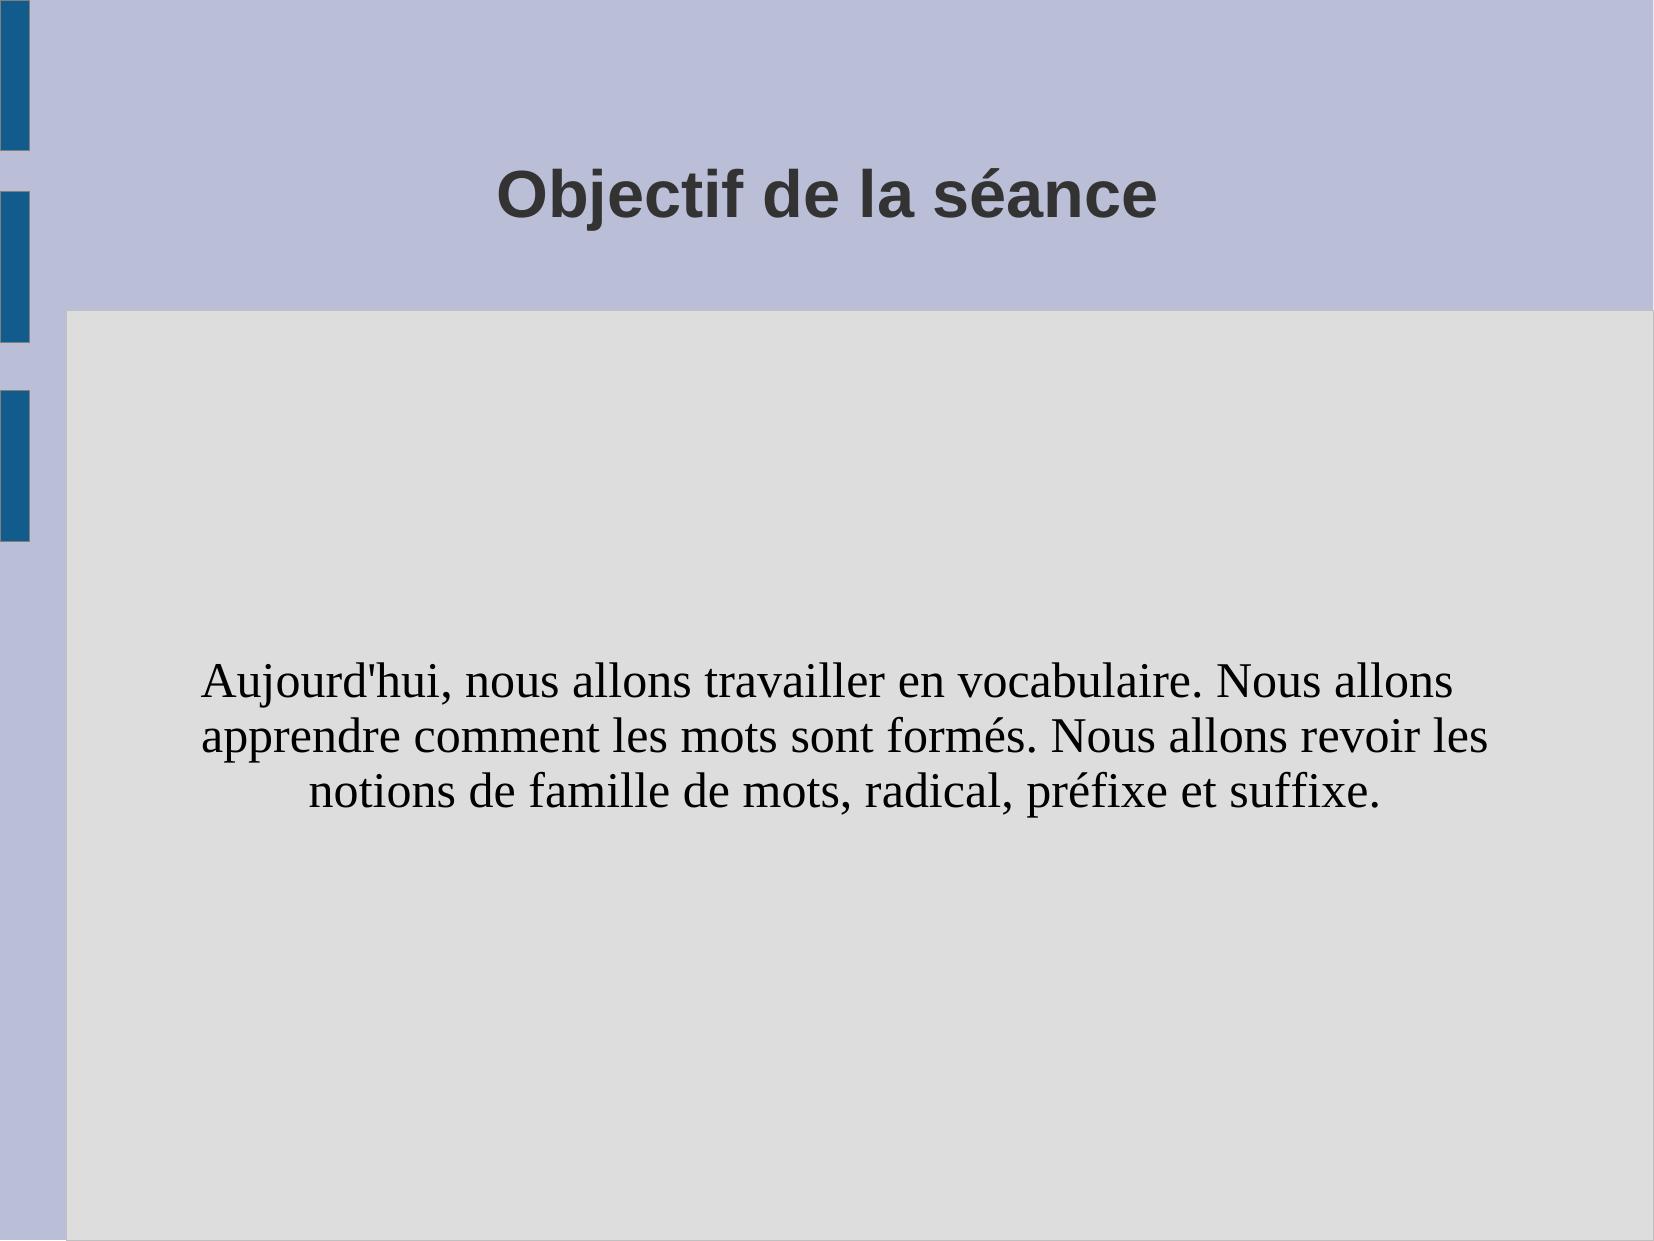

# Objectif de la séance
Aujourd'hui, nous allons travailler en vocabulaire. Nous allons apprendre comment les mots sont formés. Nous allons revoir les notions de famille de mots, radical, préfixe et suffixe.